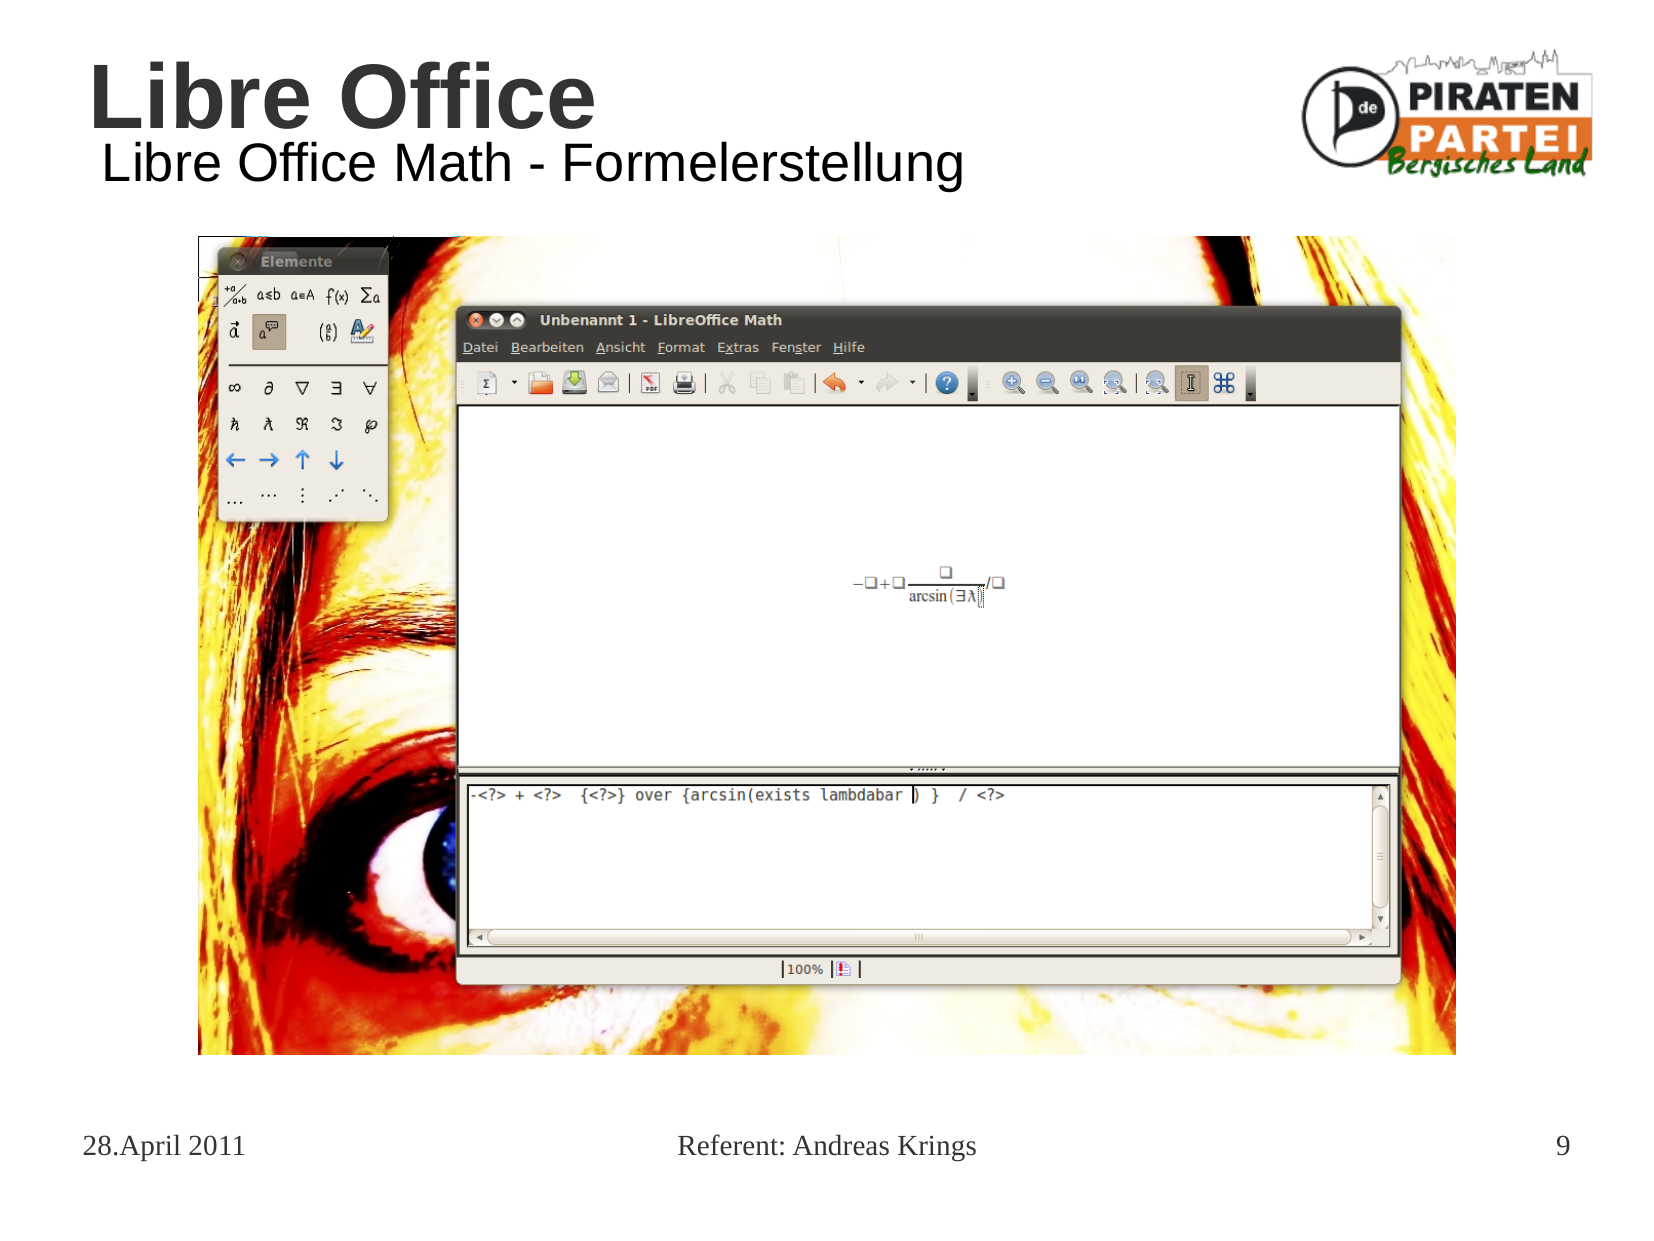

# Libre Office Math - Formelerstellung
9